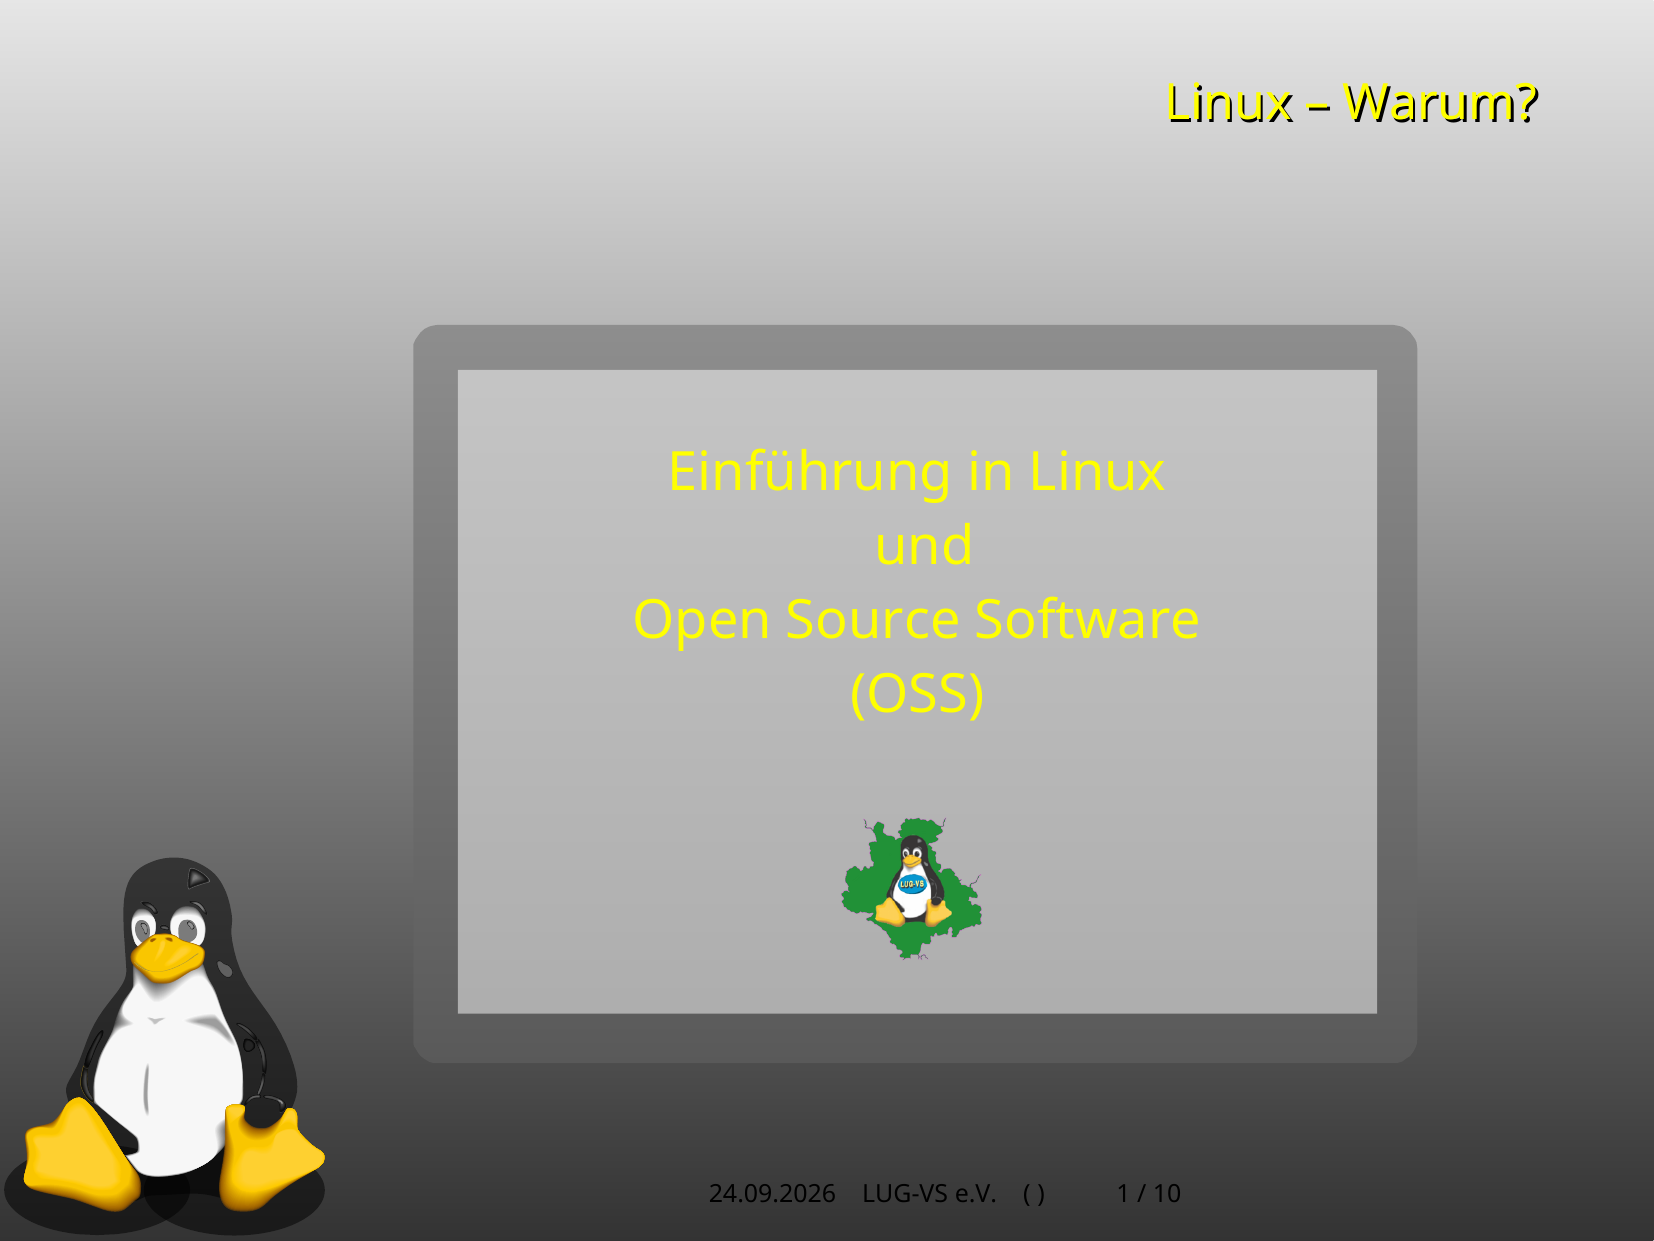

# Linux – Warum?
Einführung in Linux
 und
Open Source Software
(OSS)